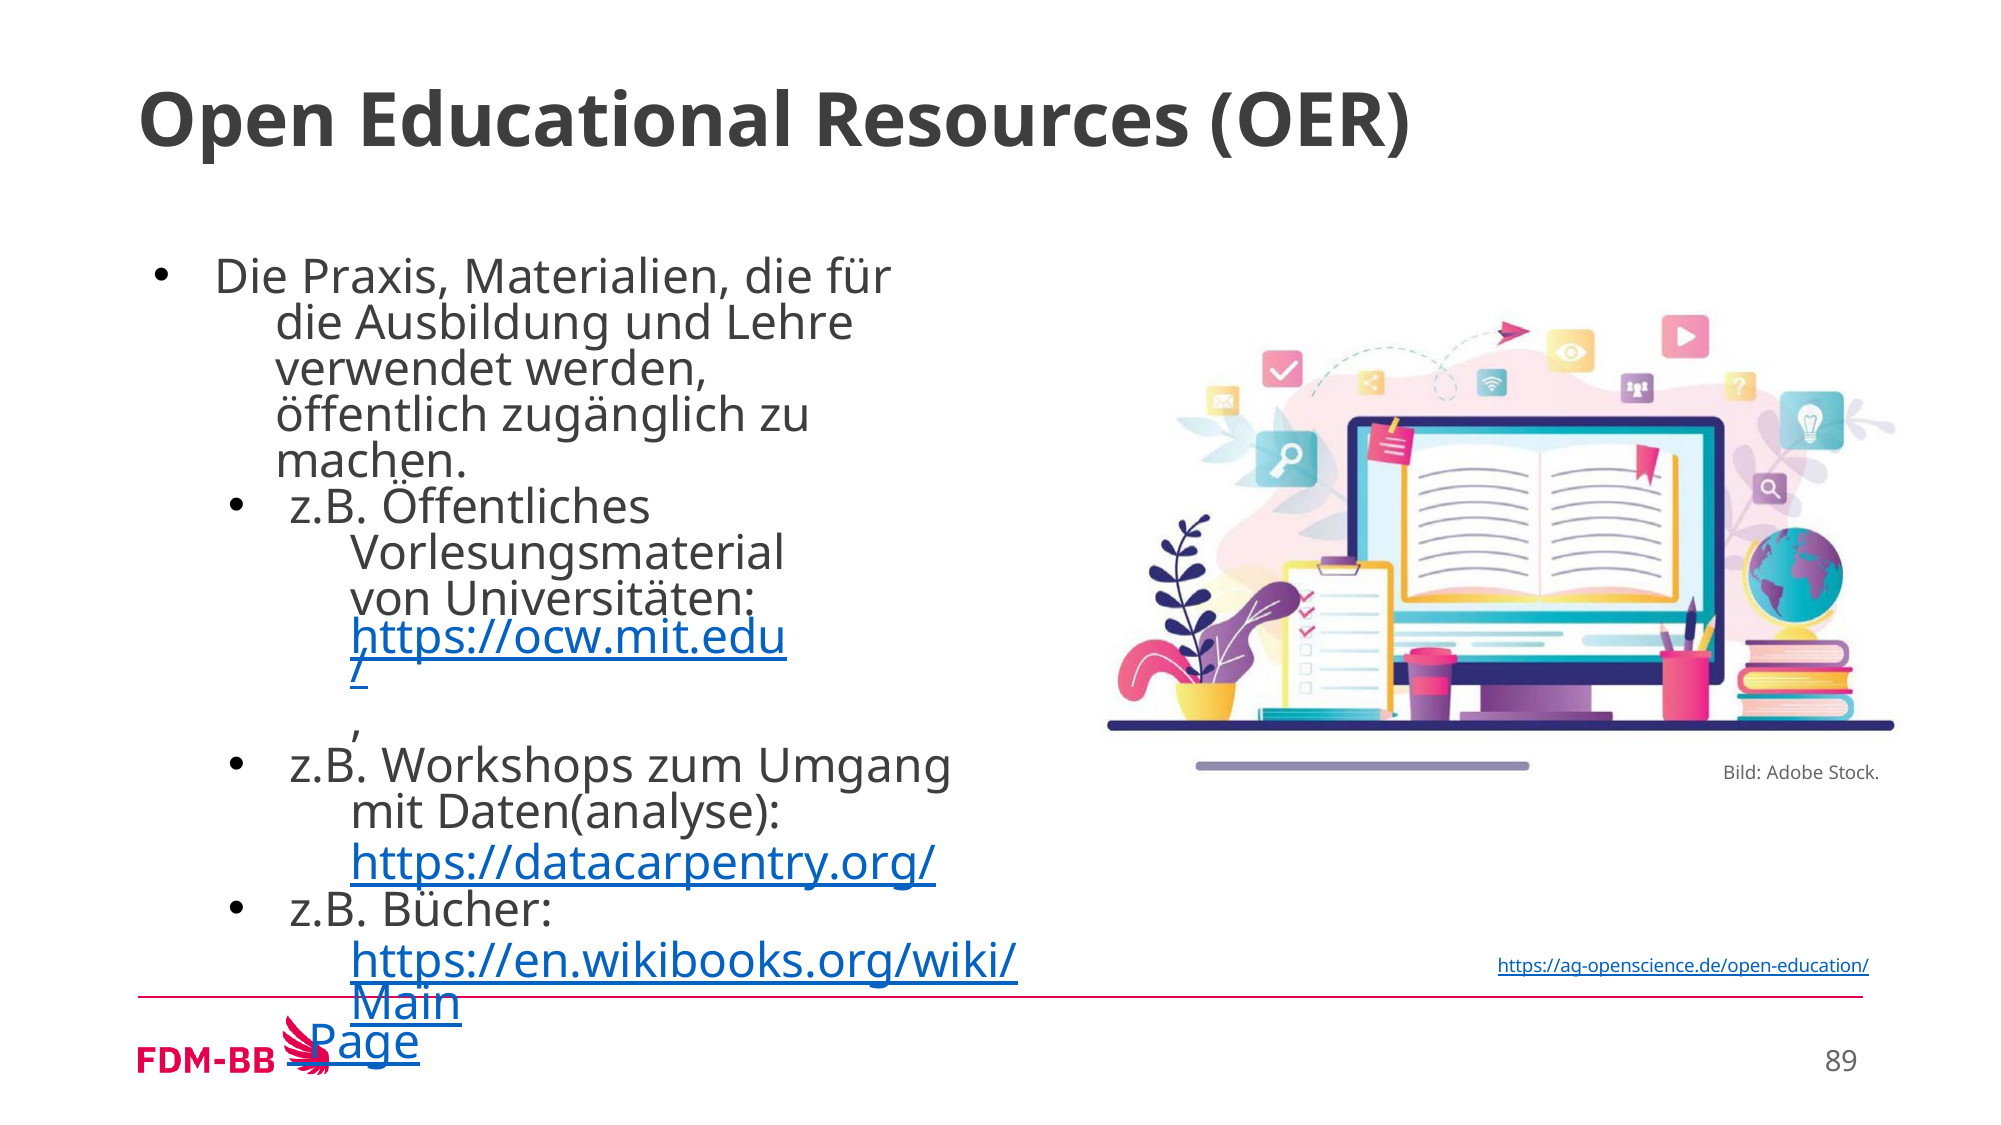

# Open Educational Resources (OER)
Die Praxis, Materialien, die für die Ausbildung und Lehre verwendet werden, öffentlich zugänglich zu machen.
z.B. Öffentliches Vorlesungsmaterial von Universitäten: https://ocw.mit.edu/,
z.B. Workshops zum Umgang mit Daten(analyse): https://datacarpentry.org/
z.B. Bücher: https://en.wikibooks.org/wiki/Main
_Page
Bild: Adobe Stock.
https://ag-openscience.de/open-education/
89